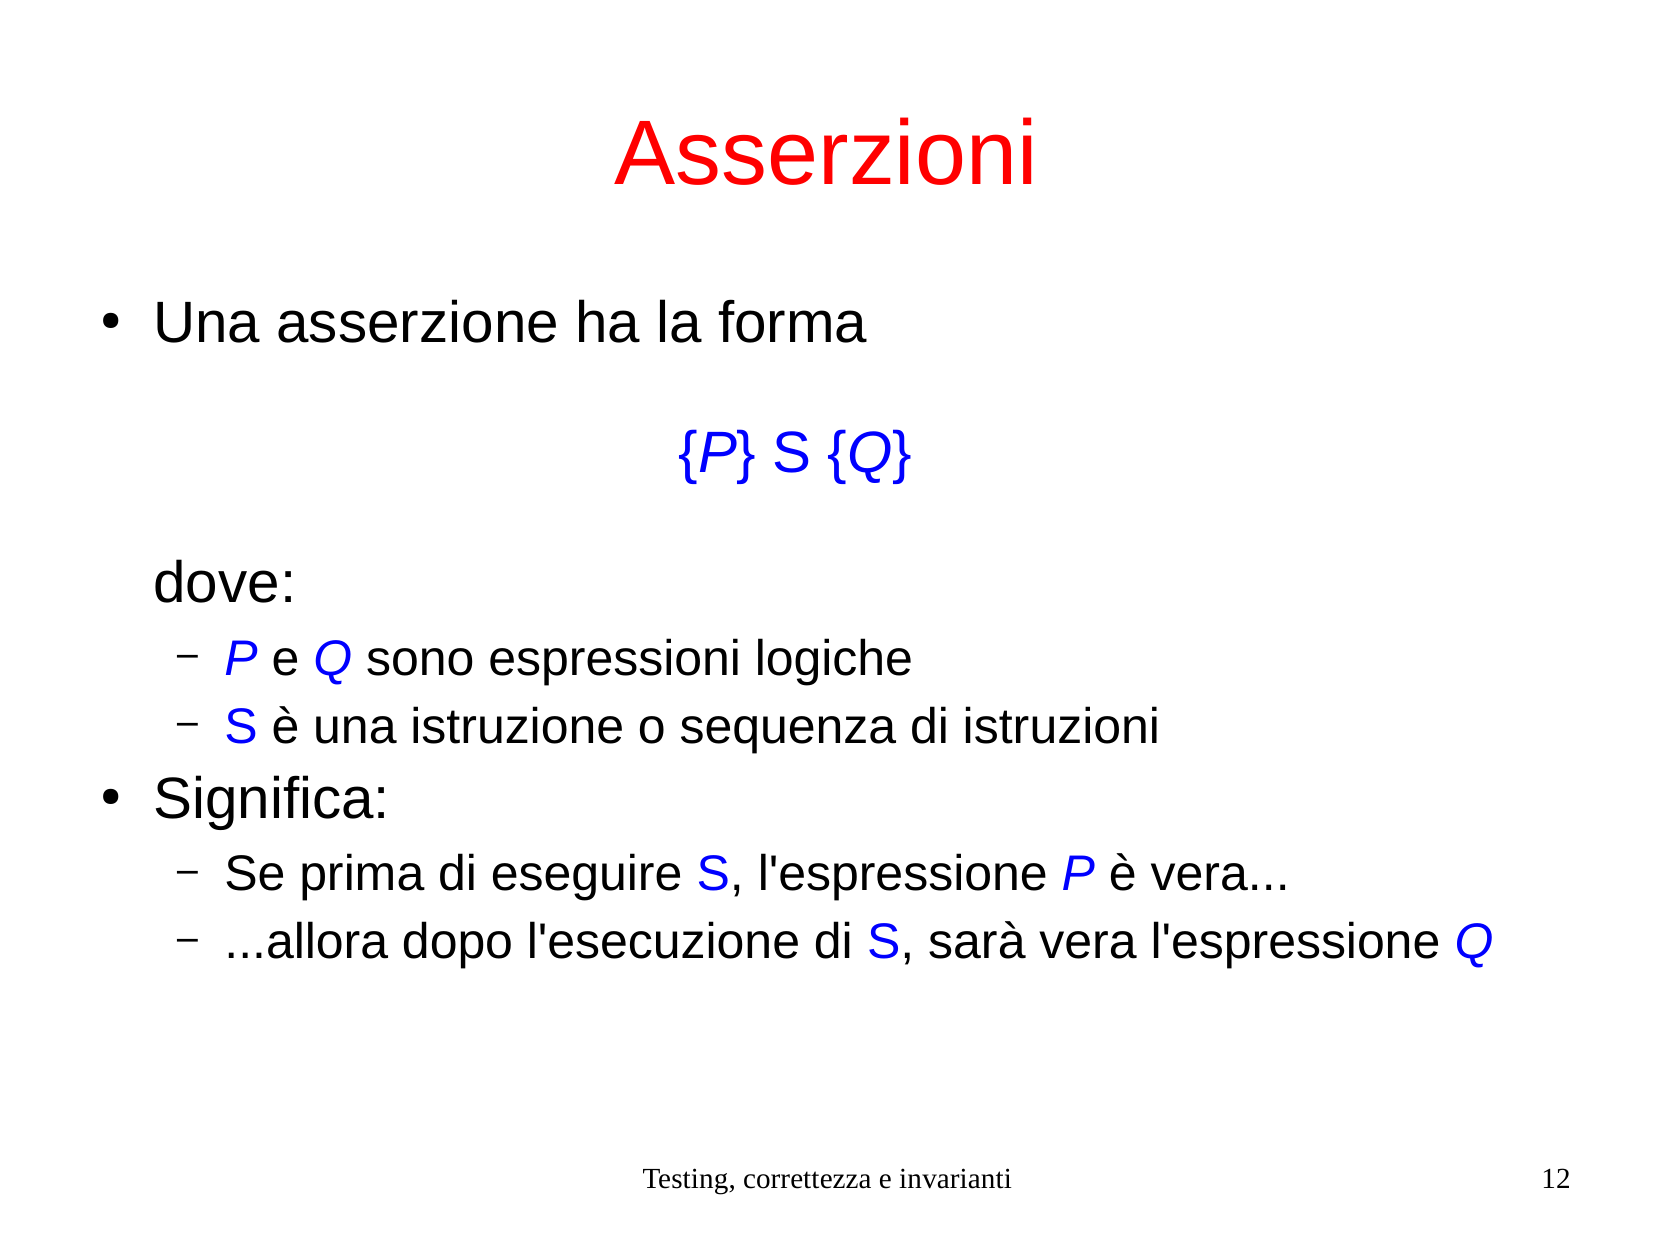

# Asserzioni
Una asserzione ha la forma
							{P} S {Q}
dove:
P e Q sono espressioni logiche
S è una istruzione o sequenza di istruzioni
Significa:
Se prima di eseguire S, l'espressione P è vera...
...allora dopo l'esecuzione di S, sarà vera l'espressione Q
Testing, correttezza e invarianti
12